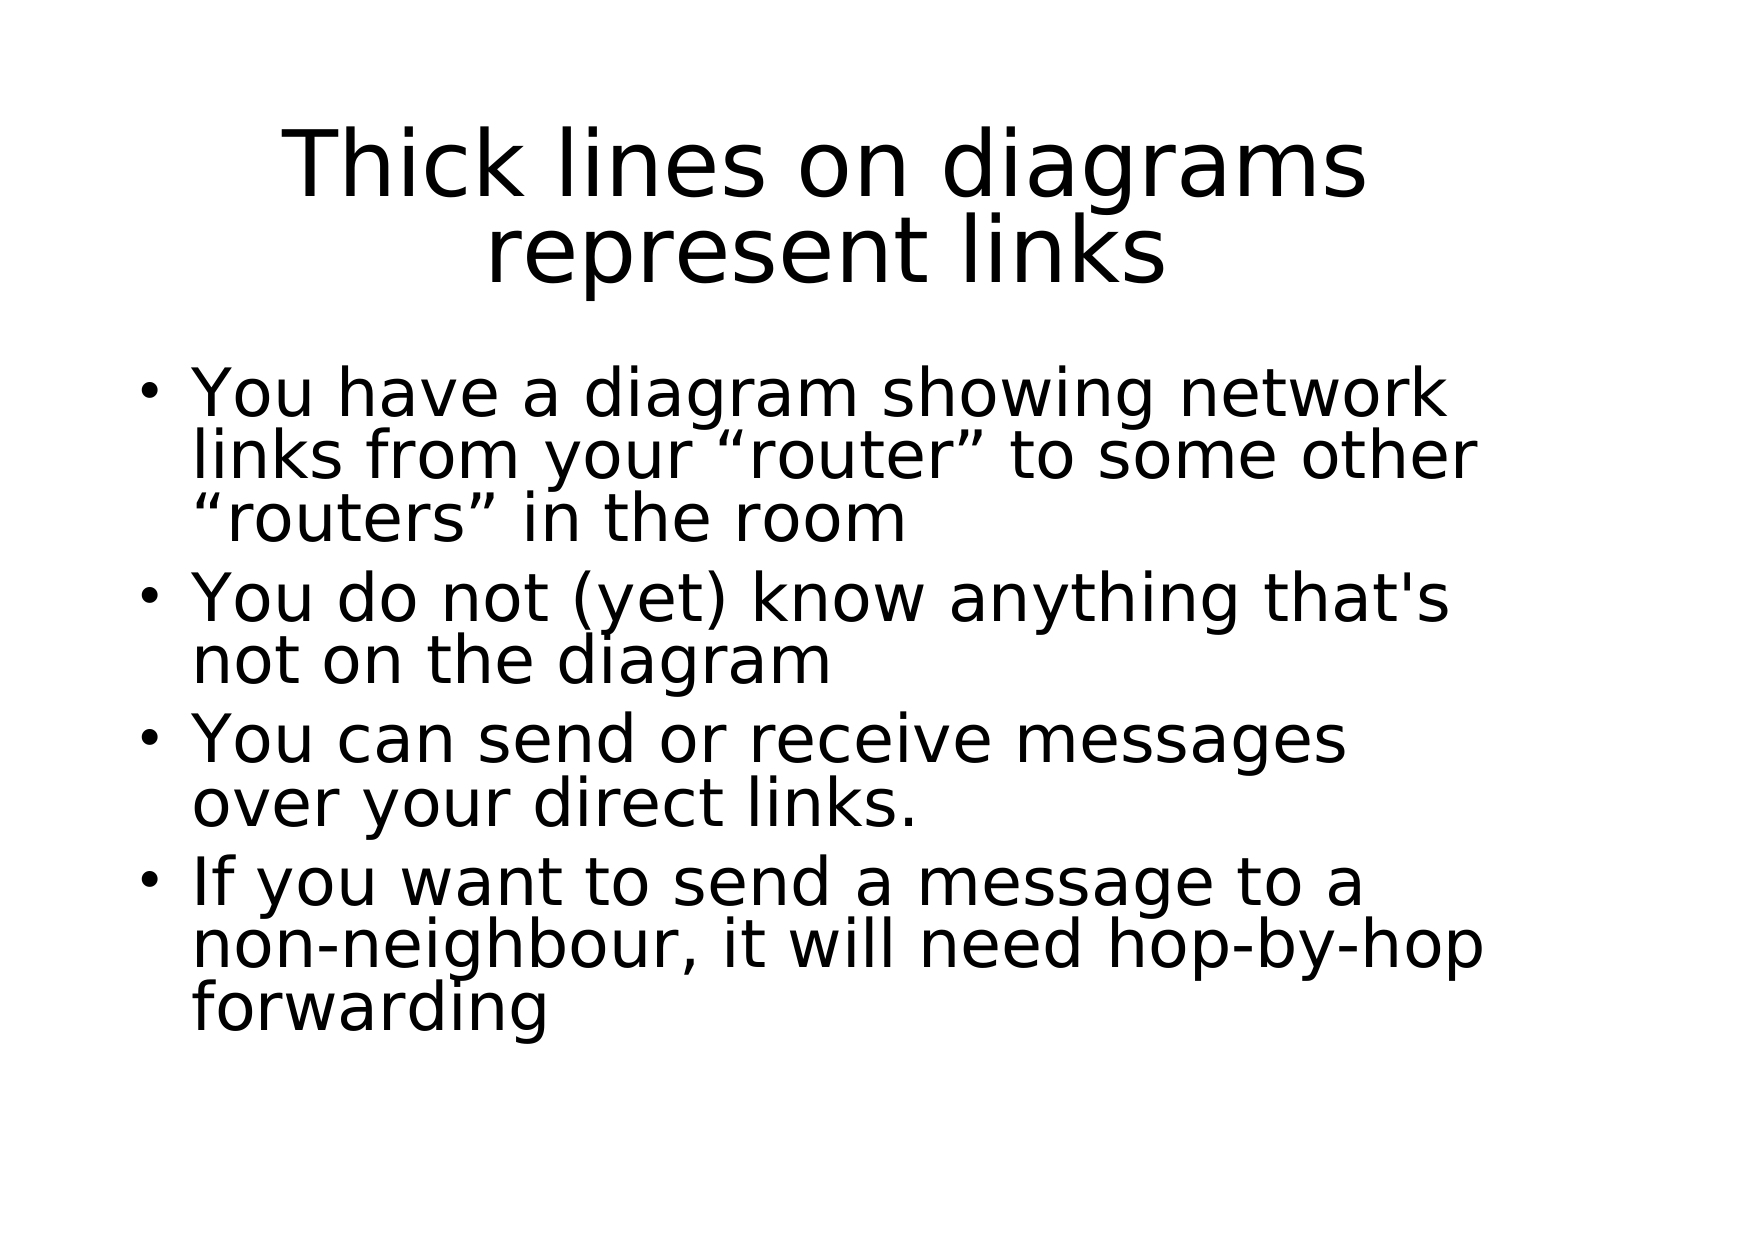

# Thick lines on diagrams represent links
You have a diagram showing network links from your “router” to some other “routers” in the room
You do not (yet) know anything that's not on the diagram
You can send or receive messages over your direct links.
If you want to send a message to a non-neighbour, it will need hop-by-hop forwarding